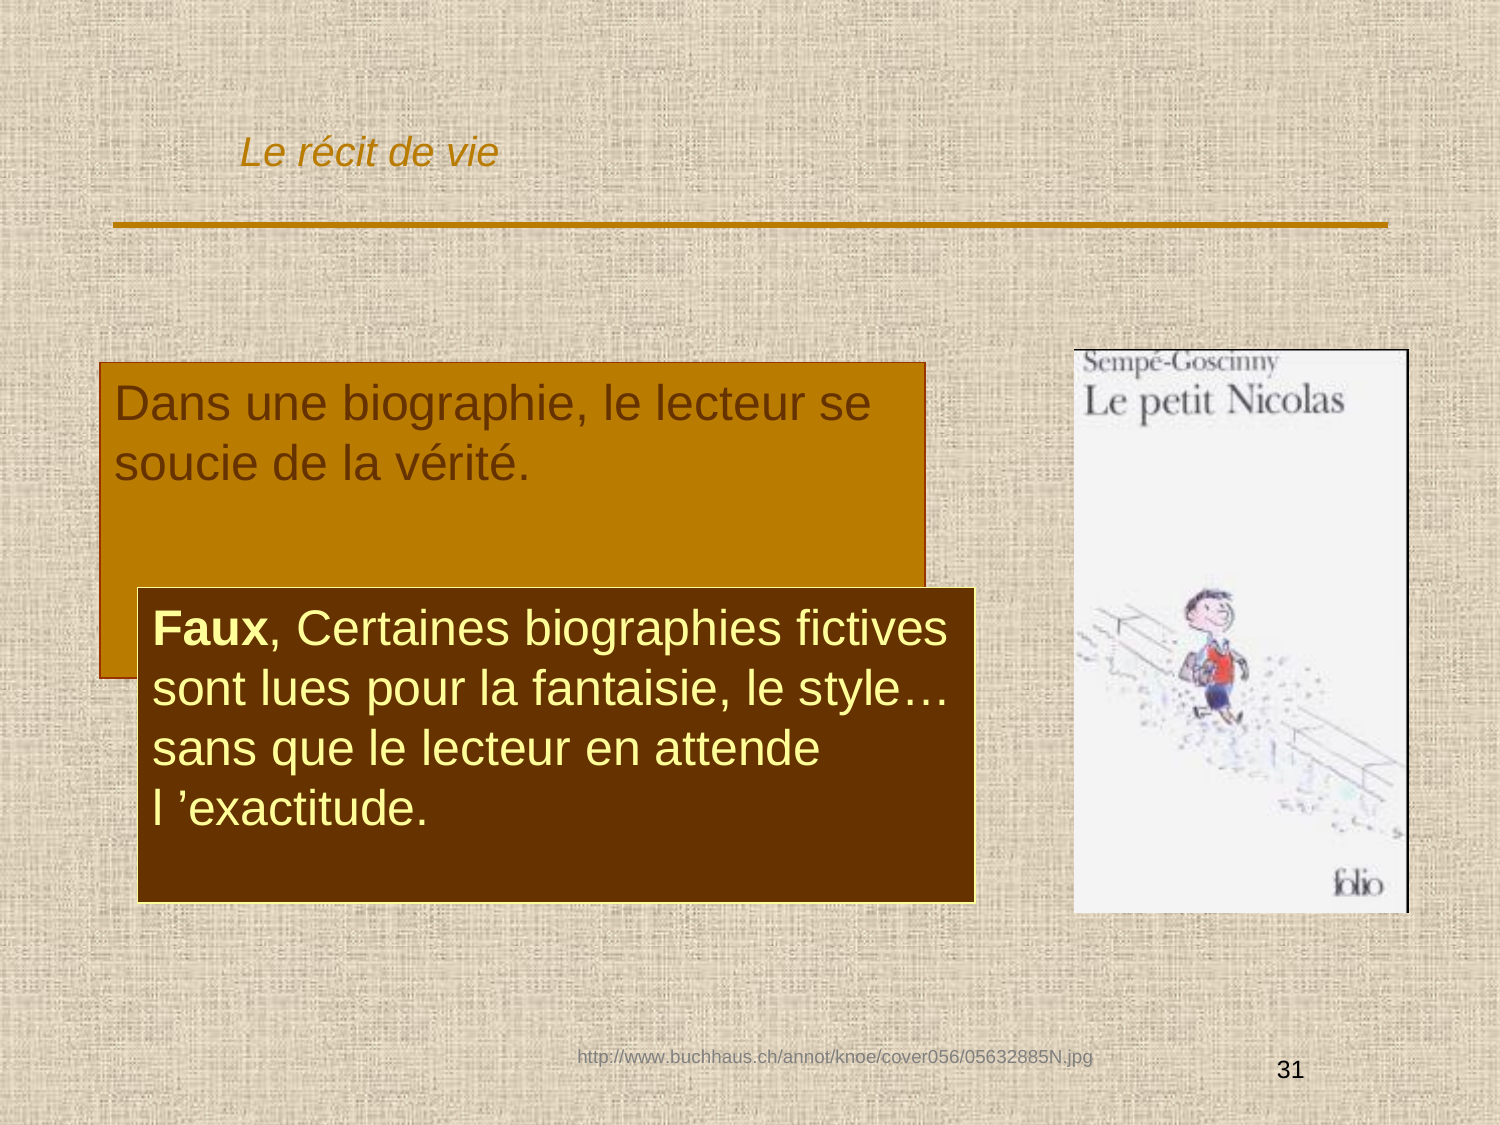

Le récit de vie
Dans une biographie, le lecteur se soucie de la vérité.
Vrai / Faux ?
Faux, Certaines biographies fictives sont lues pour la fantaisie, le style… sans que le lecteur en attende l ’exactitude.
http://www.buchhaus.ch/annot/knoe/cover056/05632885N.jpg
31